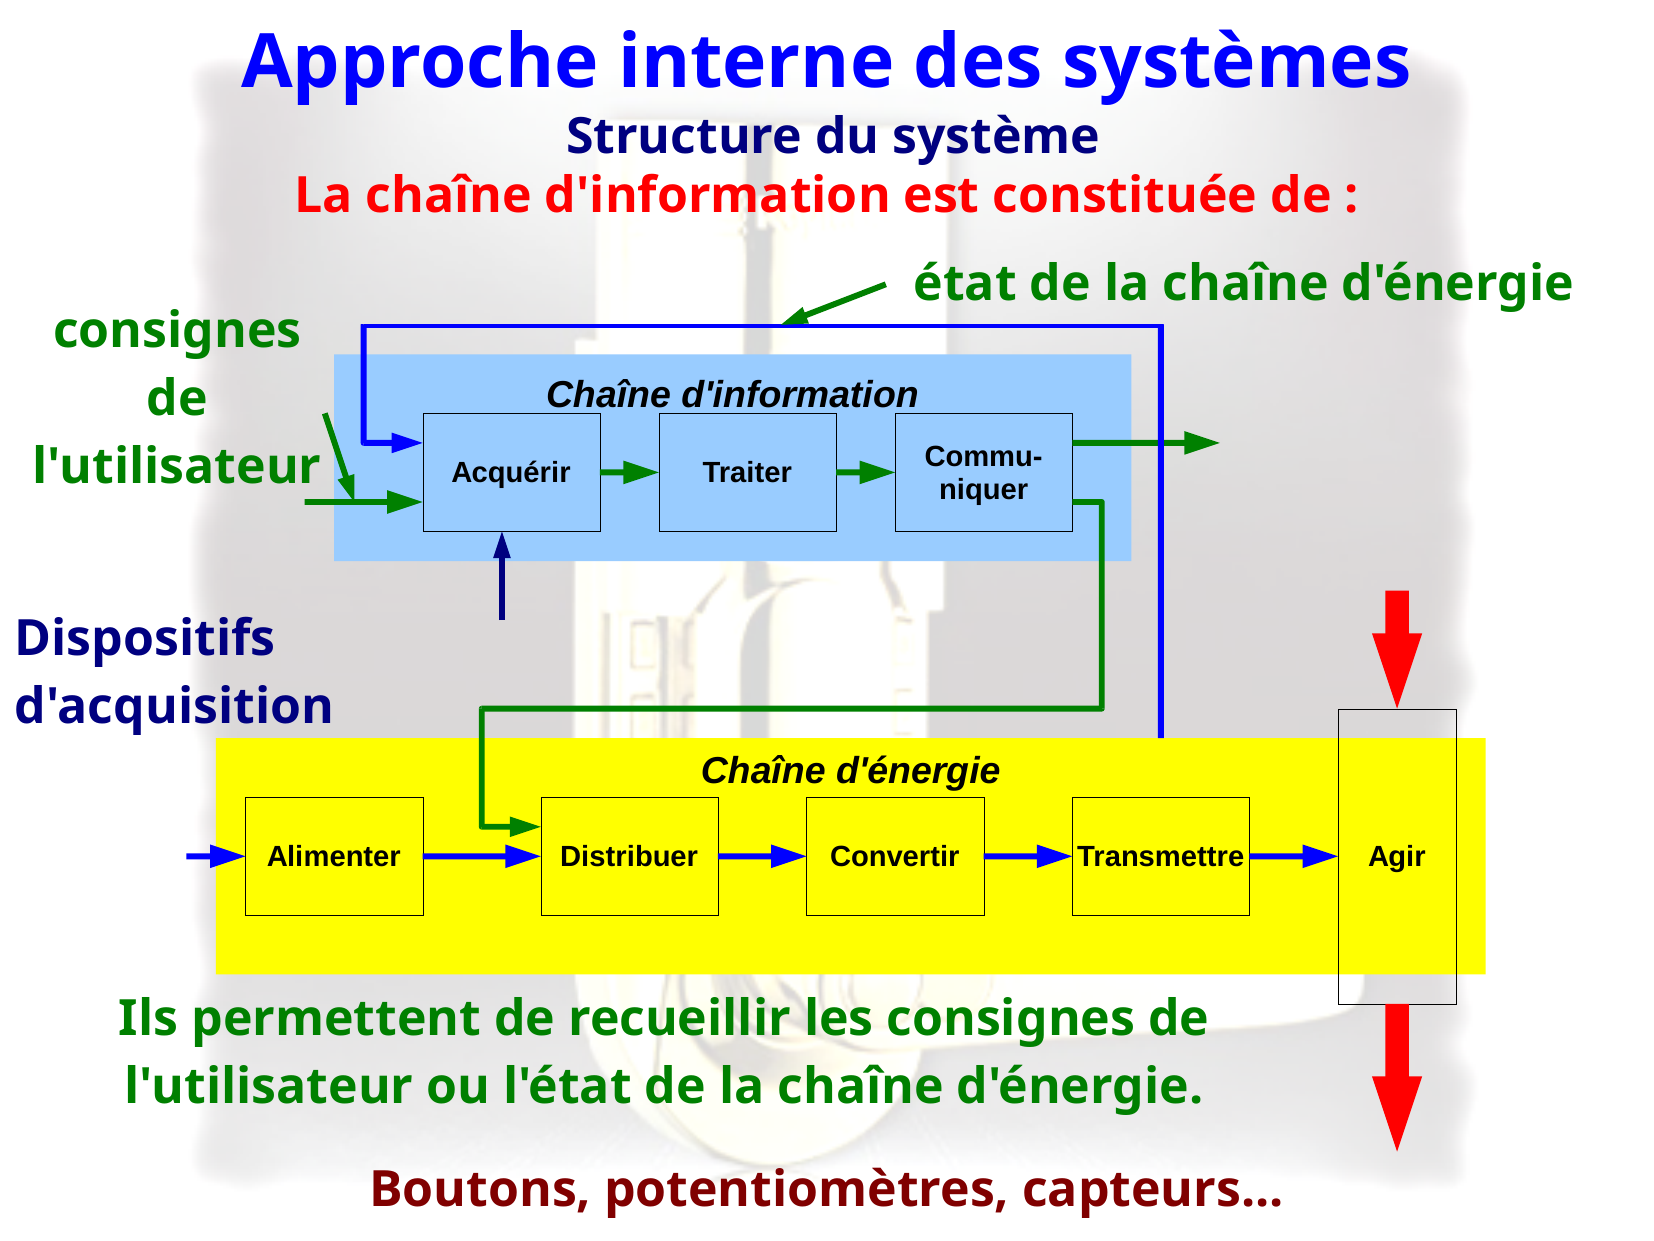

Structure du système
La chaîne d'information est constituée de :
état de la chaîne d'énergie
consignes de l'utilisateur
Dispositifs d'acquisition
Ils permettent de recueillir les consignes de l'utilisateur ou l'état de la chaîne d'énergie.
Boutons, potentiomètres, capteurs...